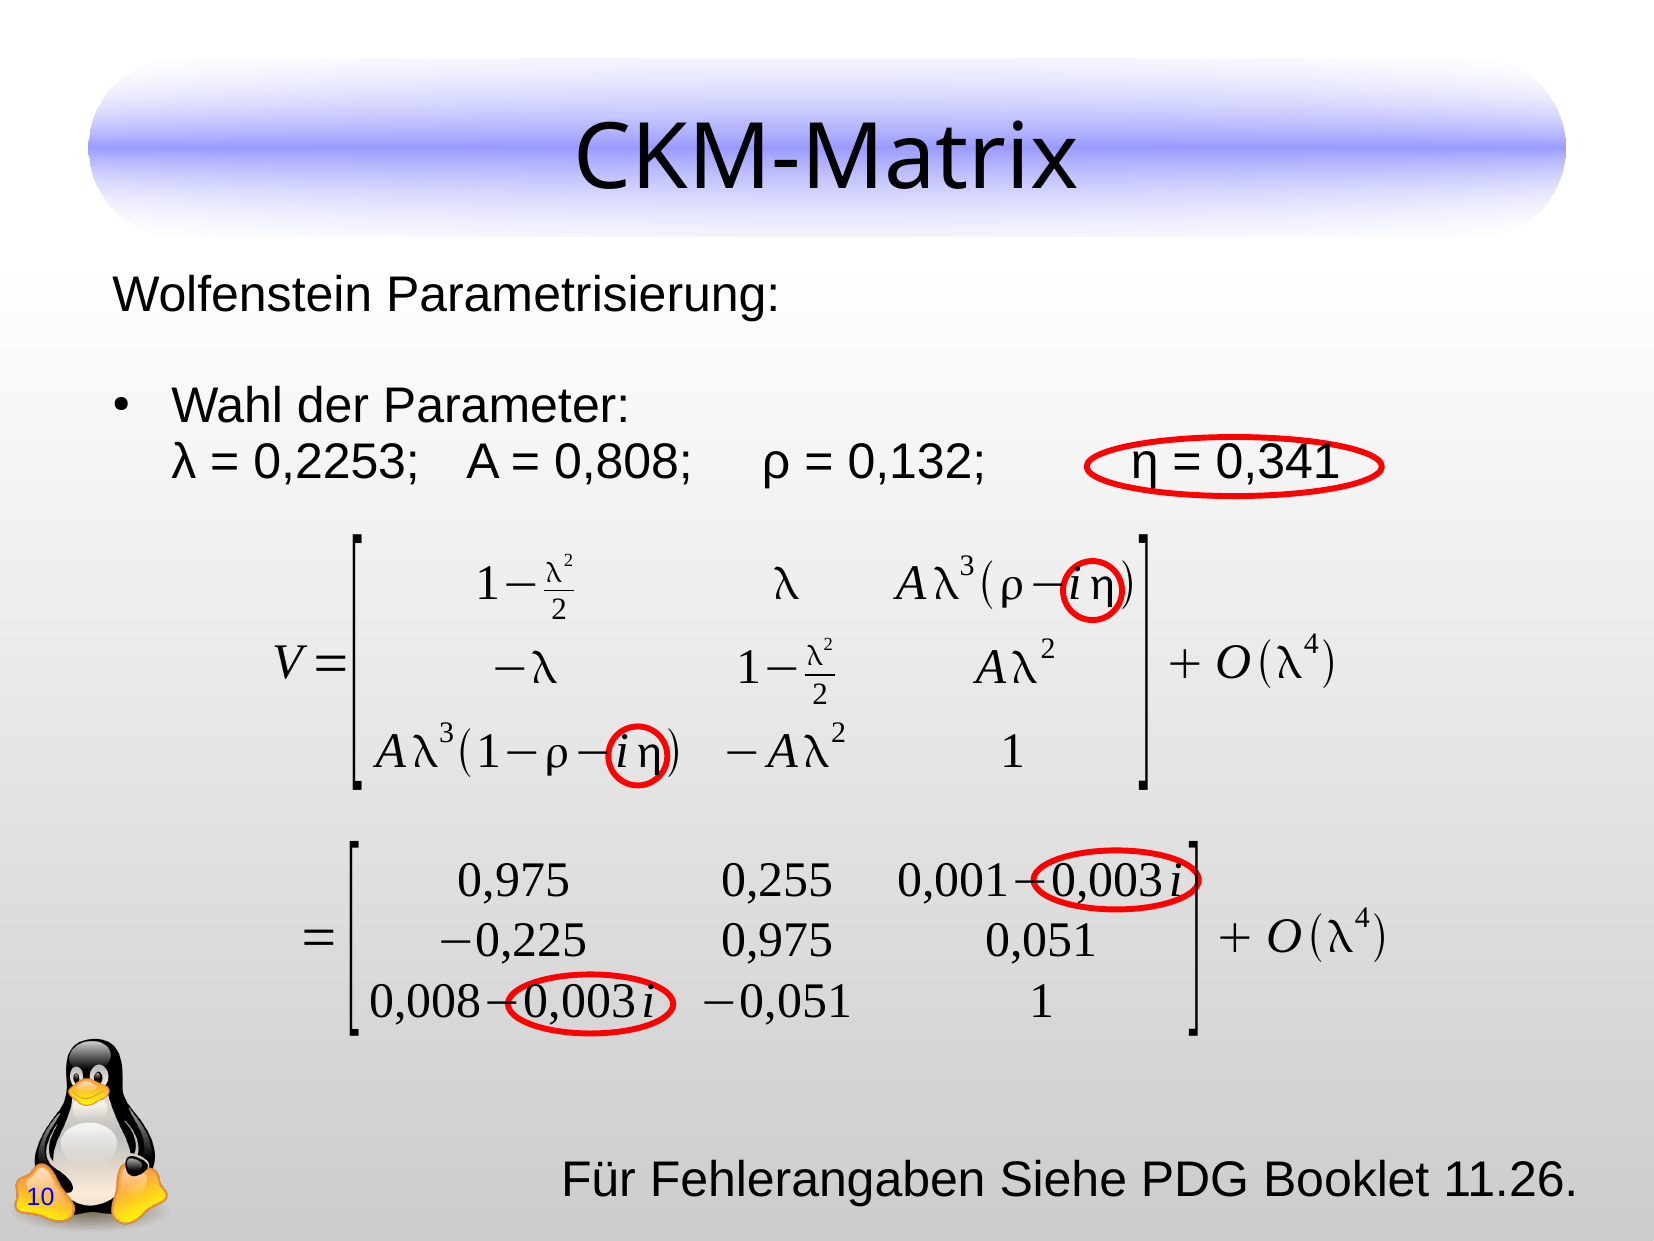

# CKM-Matrix
Wolfenstein Parametrisierung:
Wahl der Parameter:
λ = 0,2253;	A = 0,808;	ρ = 0,132;		η = 0,341
Für Fehlerangaben Siehe PDG Booklet 11.26.